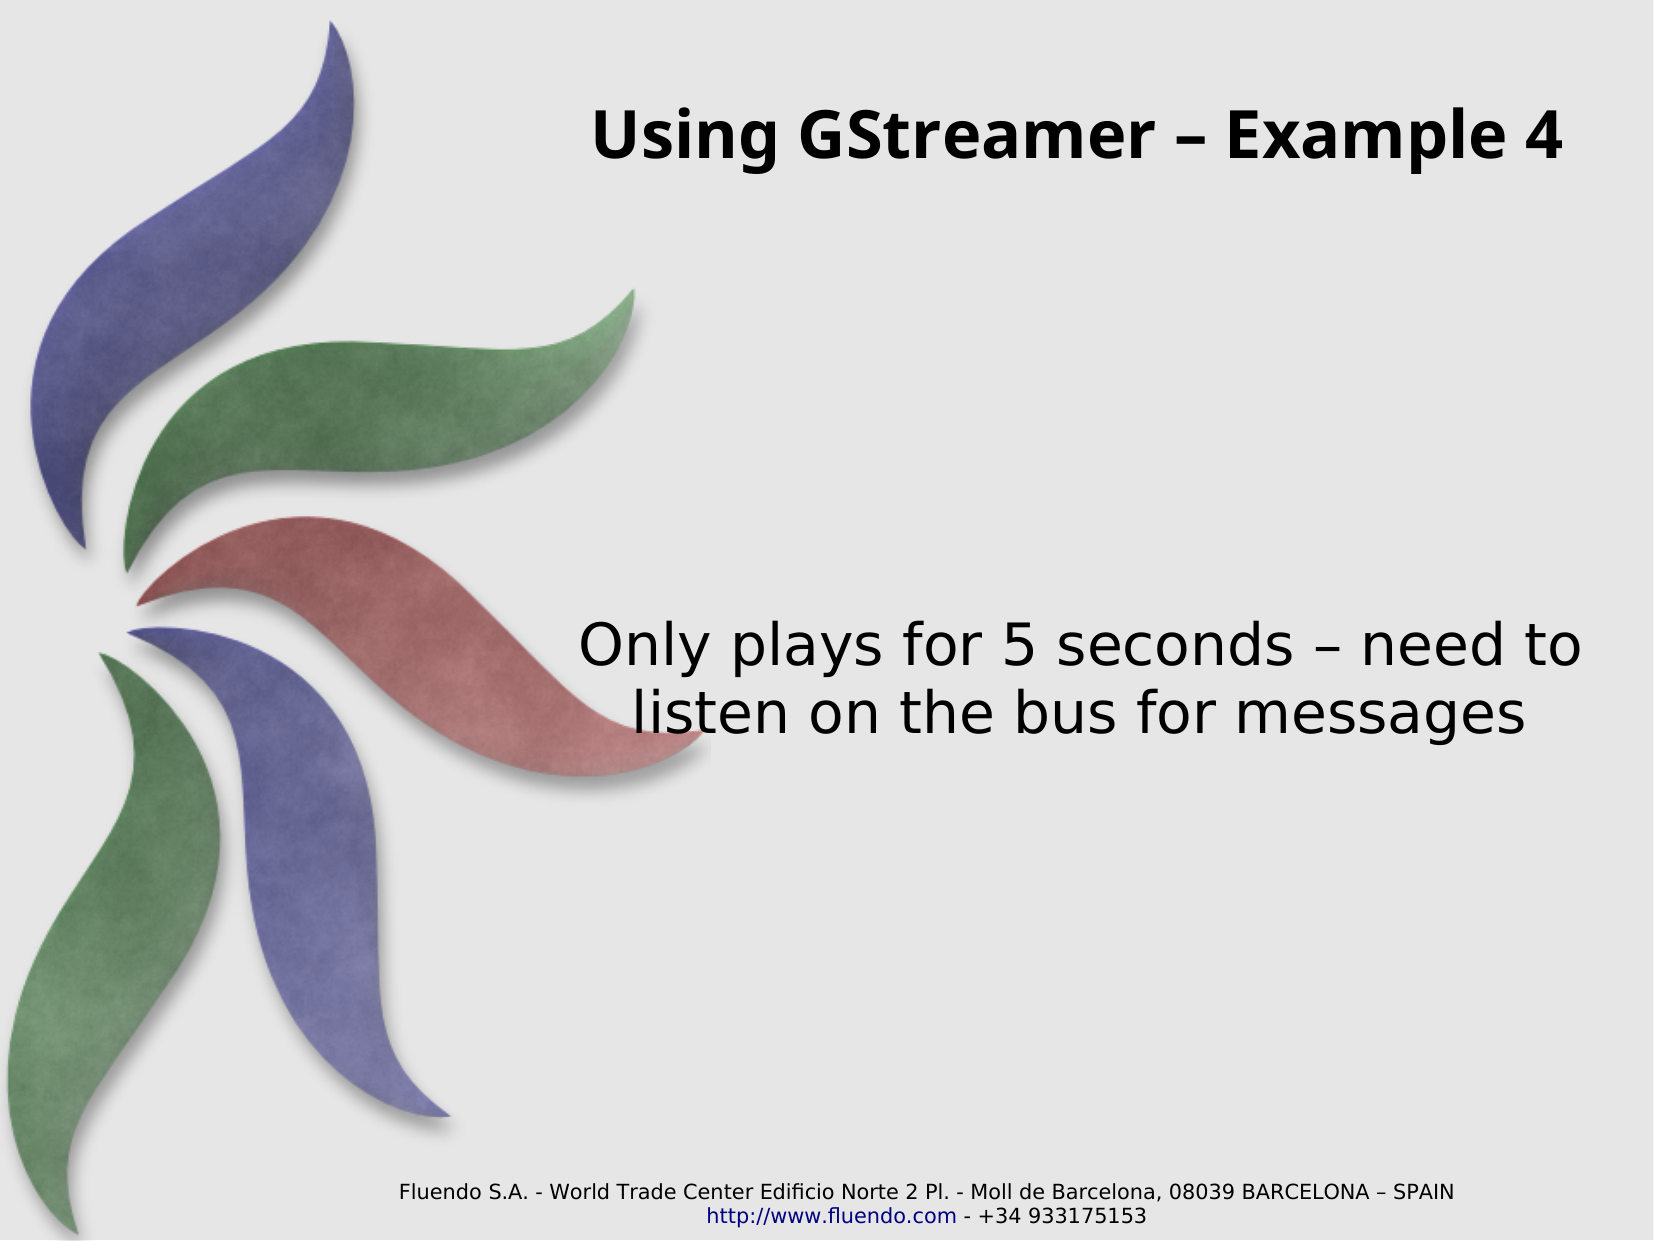

# Using GStreamer – Example 4
Only plays for 5 seconds – need to listen on the bus for messages